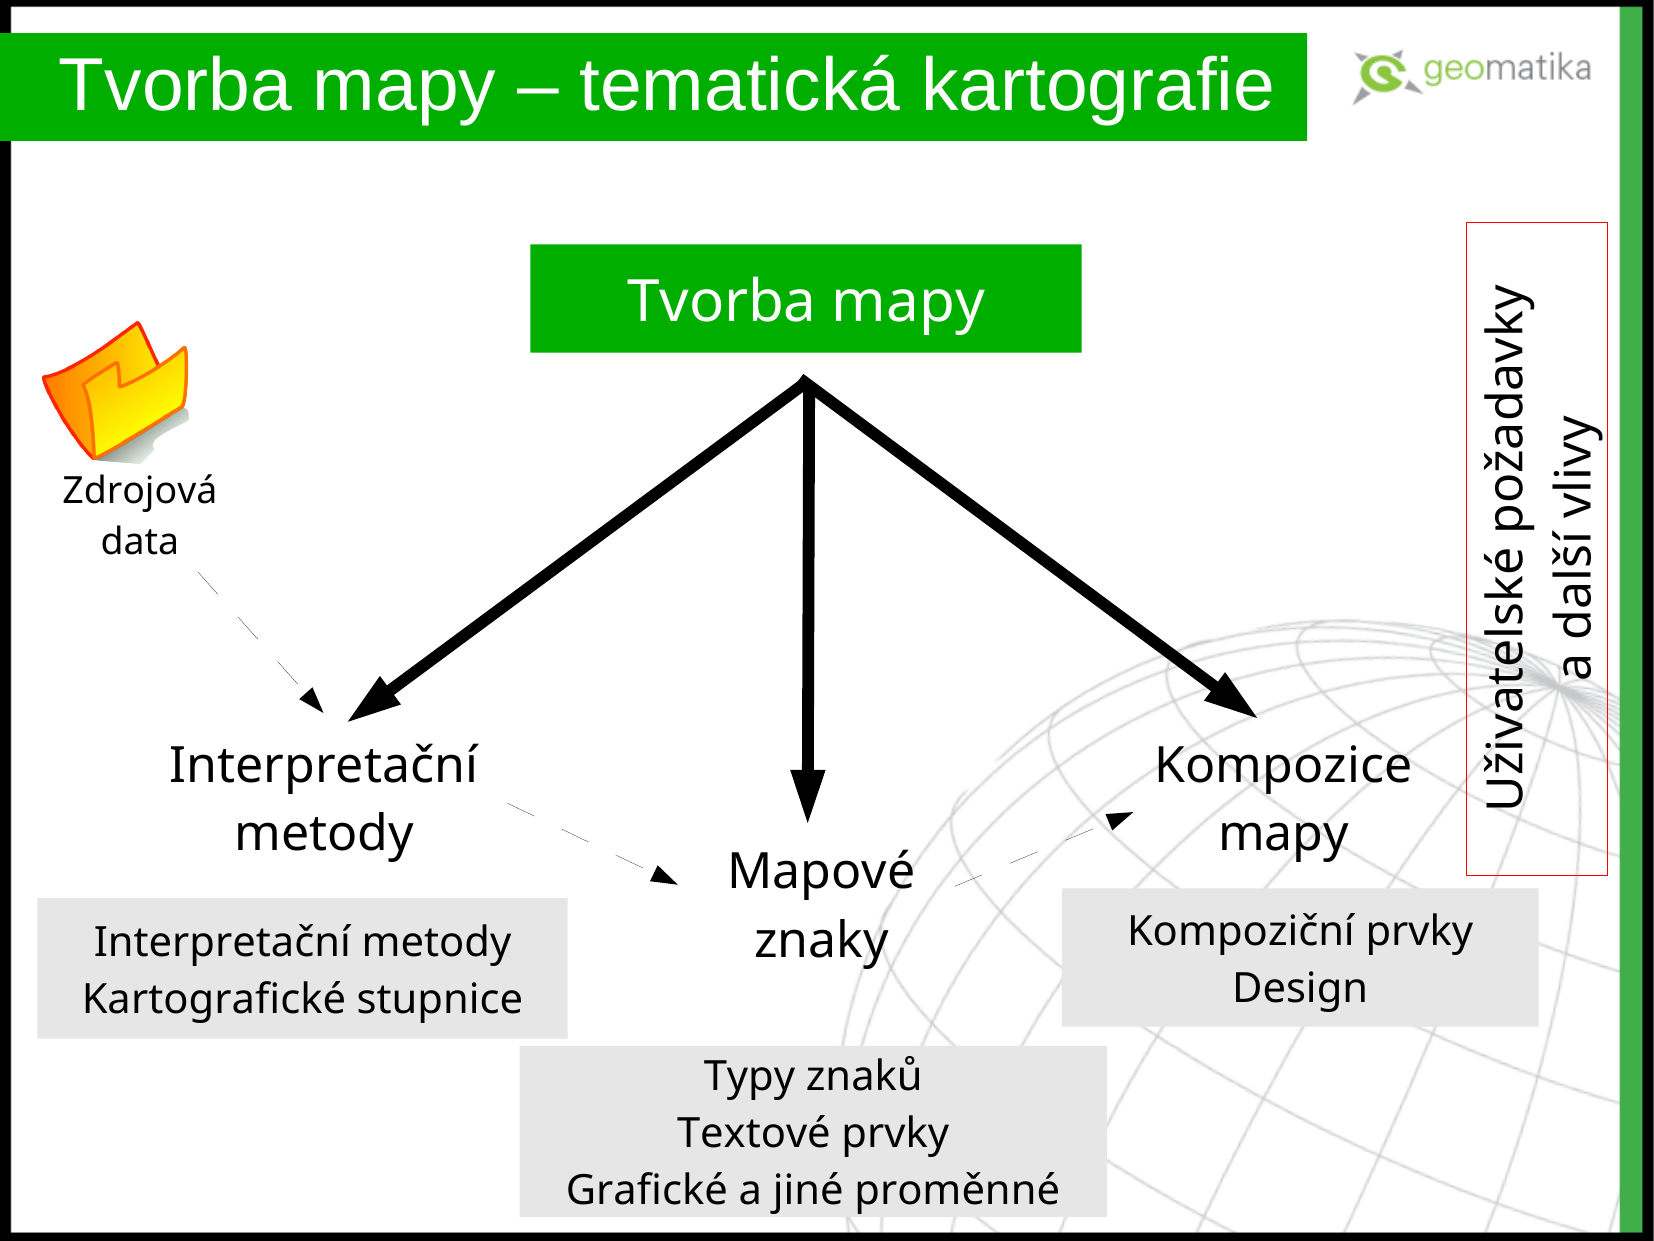

# Tvorba mapy – tematická kartografie
Tvorba mapy
Zdrojová
data
Kompozice
mapy
Interpretační
metody
Mapové
znaky
Uživatelské požadavky
a další vlivy
Kompoziční prvky
Design
Interpretační metody
Kartografické stupnice
Typy znaků
Textové prvky
Grafické a jiné proměnné